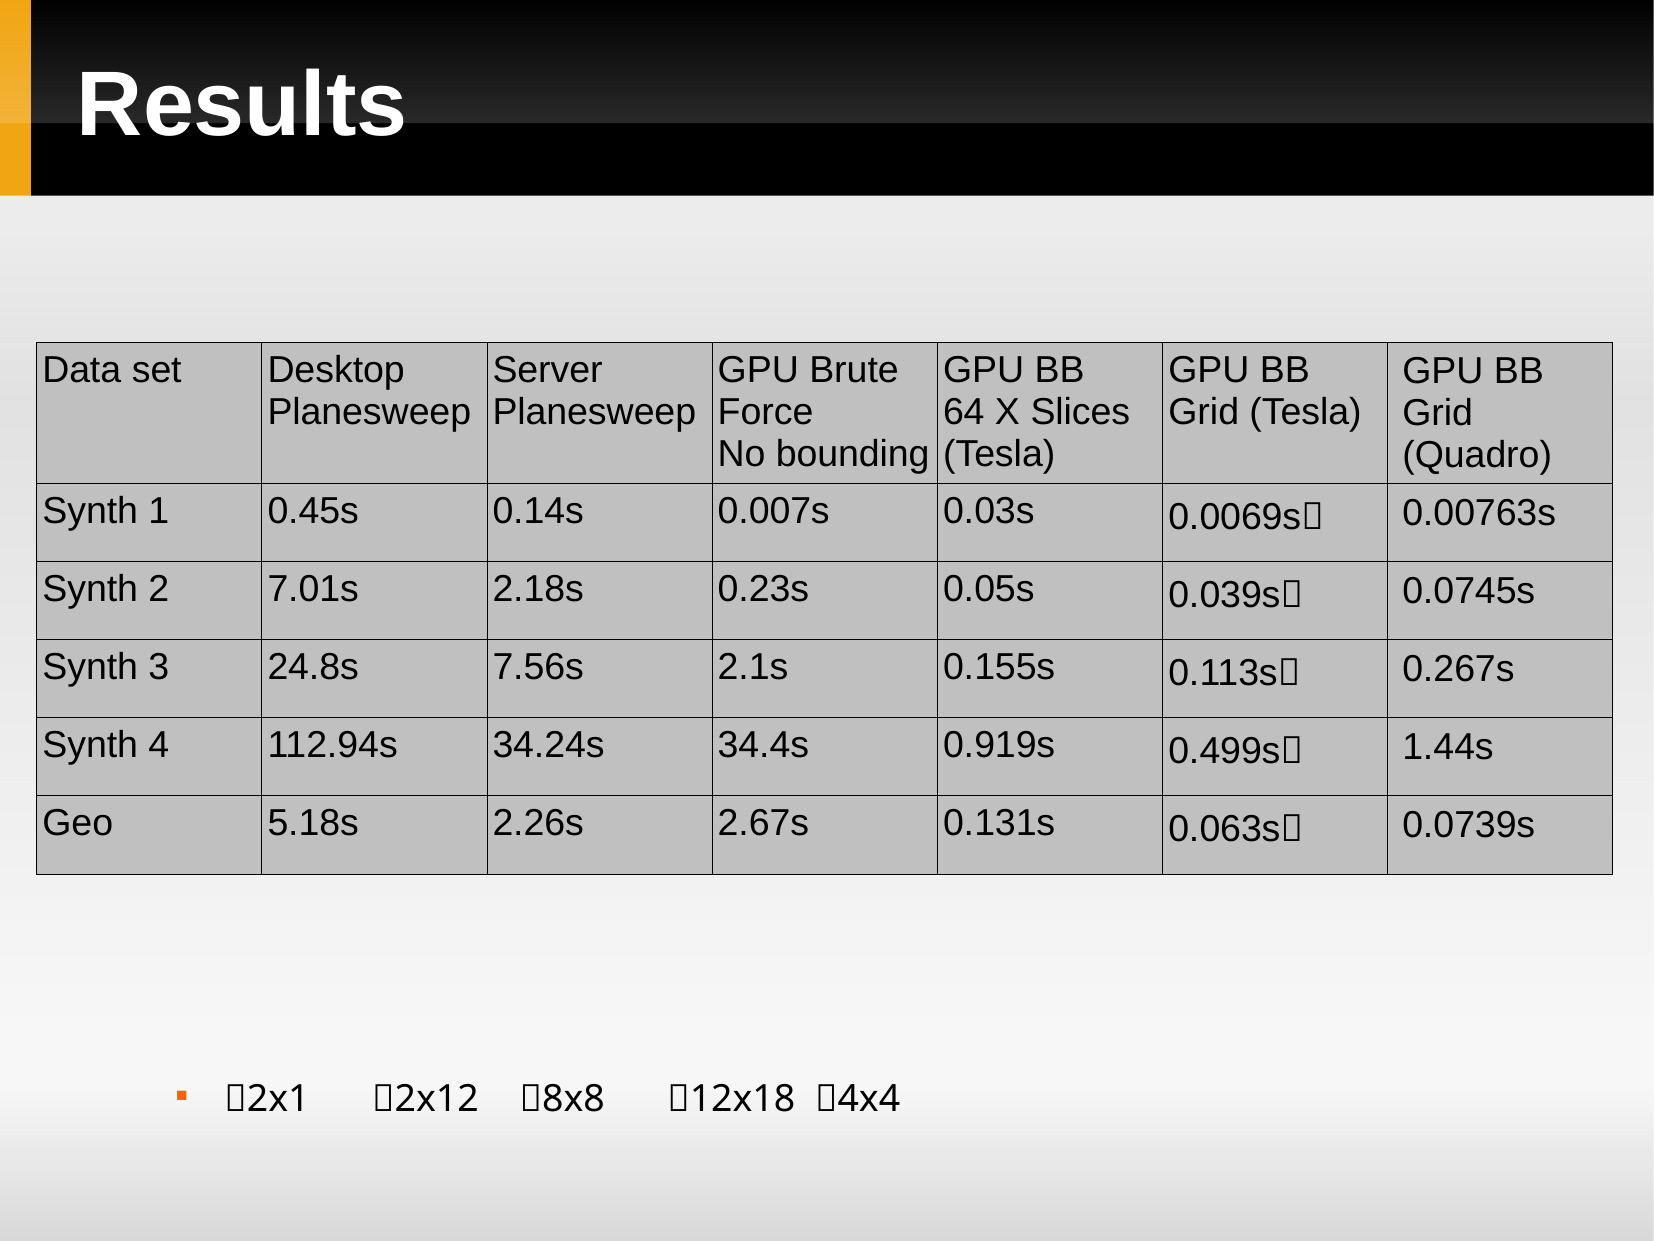

# Results
2x1	2x12 	8x8 	12x18	4x4
| Data set | Desktop Planesweep | Server Planesweep | GPU Brute Force No bounding | GPU BB 64 X Slices (Tesla) | GPU BB Grid (Tesla) | GPU BB Grid (Quadro) |
| --- | --- | --- | --- | --- | --- | --- |
| Synth 1 | 0.45s | 0.14s | 0.007s | 0.03s | 0.0069s | 0.00763s |
| Synth 2 | 7.01s | 2.18s | 0.23s | 0.05s | 0.039s | 0.0745s |
| Synth 3 | 24.8s | 7.56s | 2.1s | 0.155s | 0.113s | 0.267s |
| Synth 4 | 112.94s | 34.24s | 34.4s | 0.919s | 0.499s | 1.44s |
| Geo | 5.18s | 2.26s | 2.67s | 0.131s | 0.063s | 0.0739s |